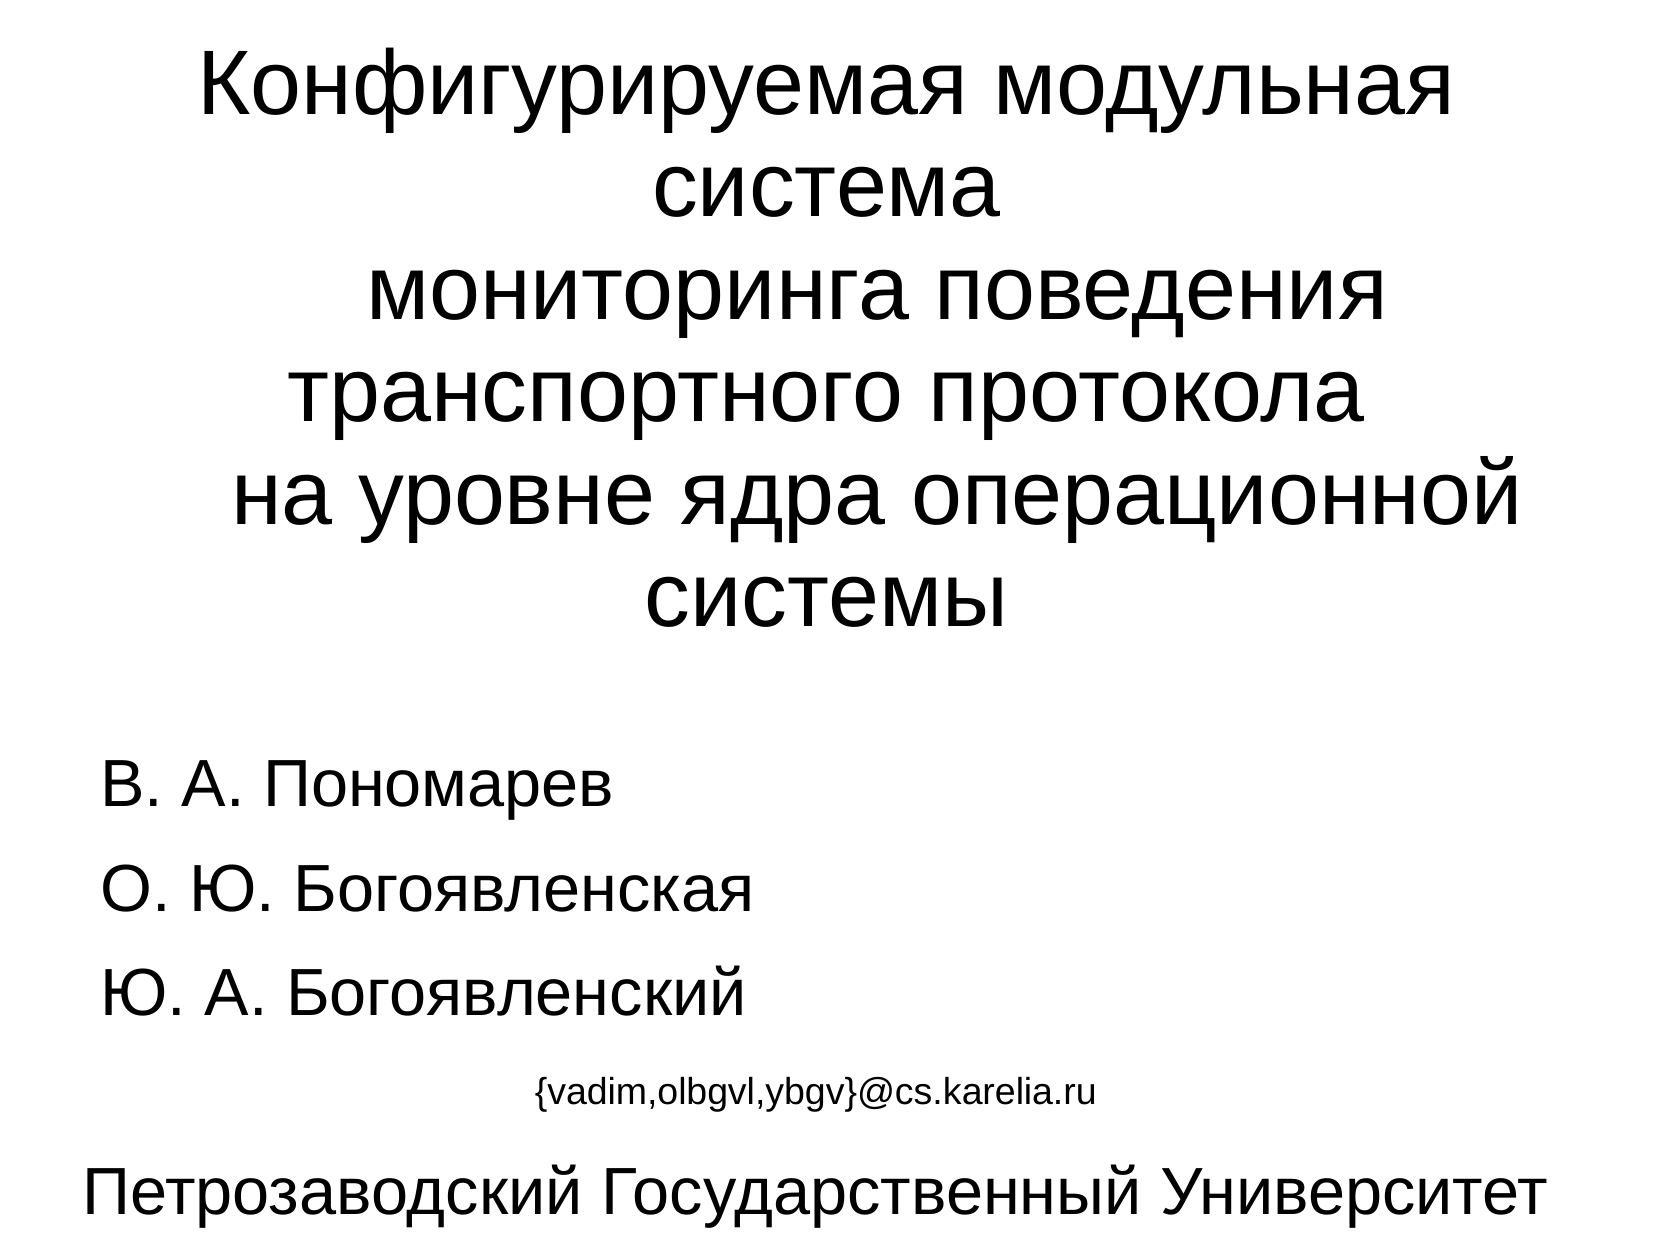

# Конфигурируемая модульная система мониторинга поведения транспортного протокола на уровне ядра операционной системы
В. А. Пономарев
О. Ю. Богоявленская
Ю. А. Богоявленский
{vadim,olbgvl,ybgv}@cs.karelia.ru
Петрозаводский Государственный Университет